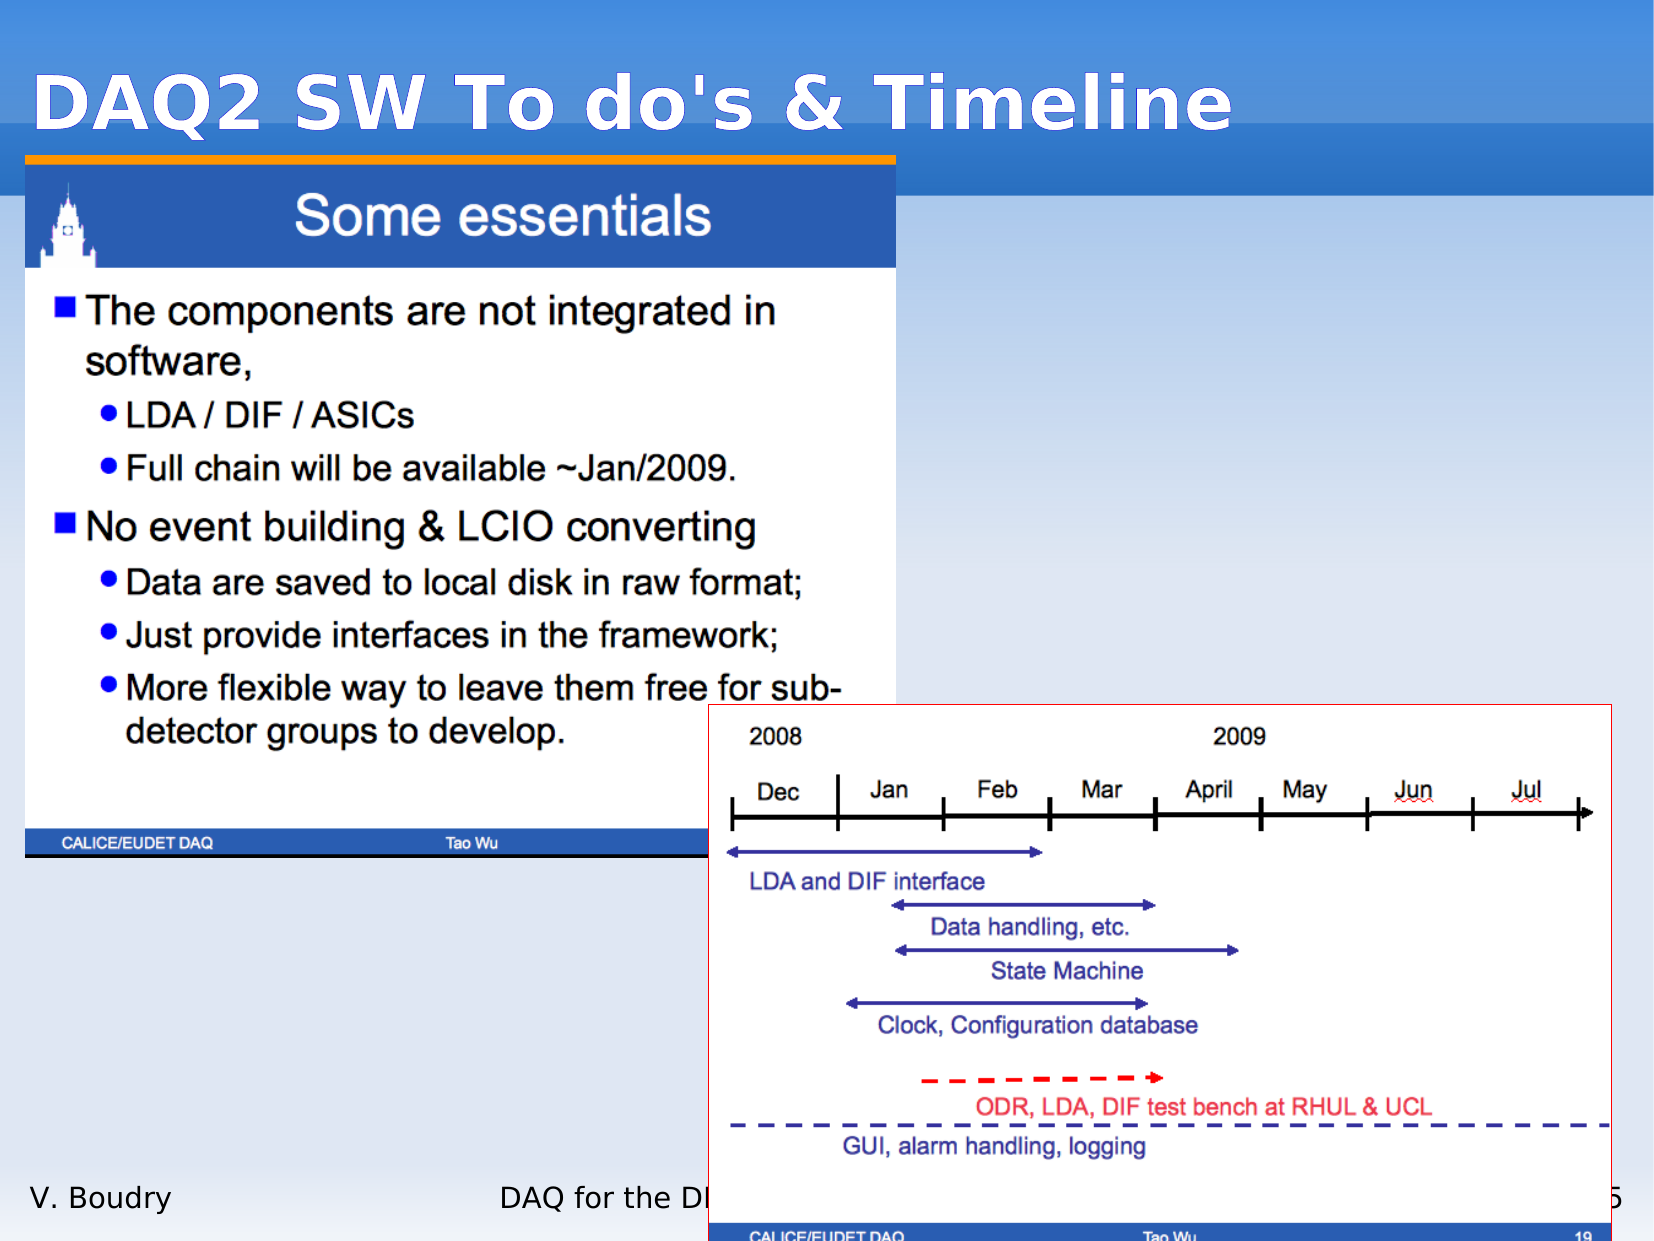

# DAQ2 SW To do's & Timeline
DAQ for the DHCAL status — LLR, 20 jan. 2009
15